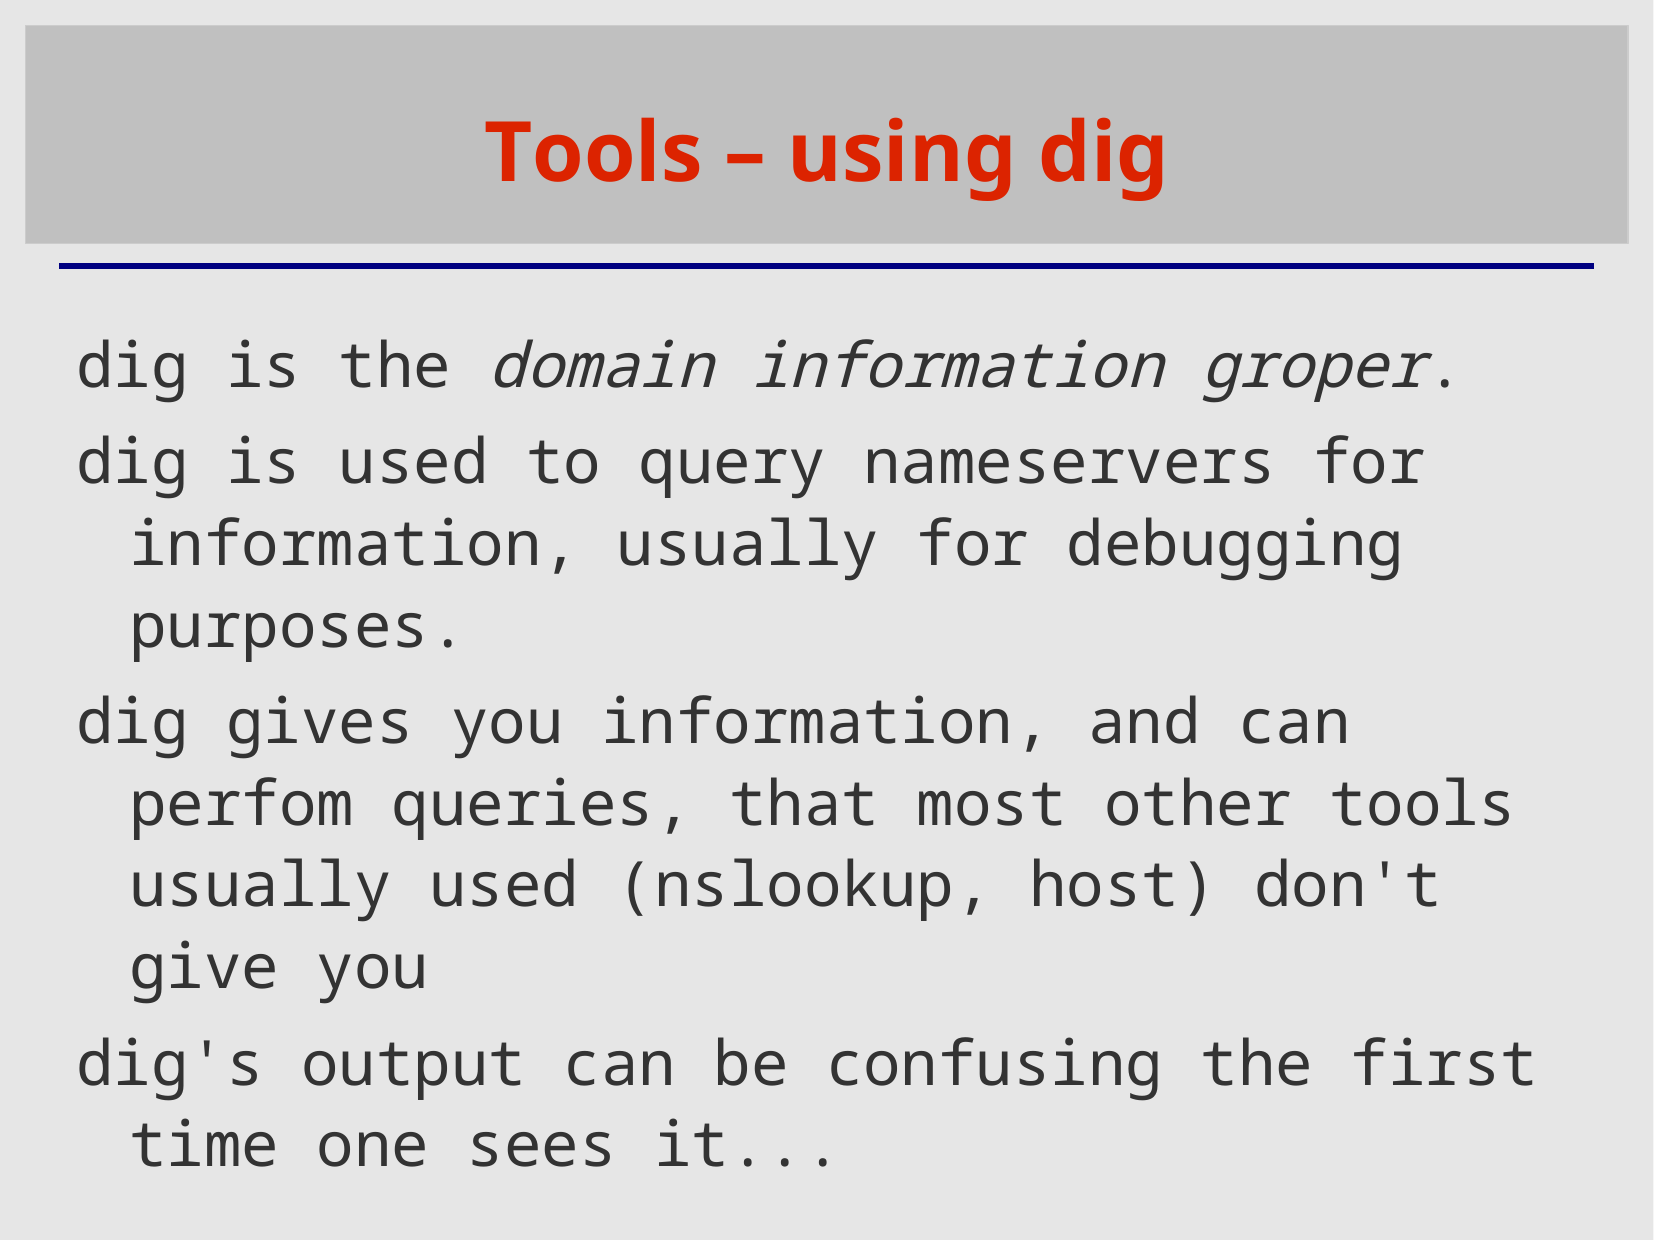

# Tools – using dig
dig is the domain information groper.
dig is used to query nameservers for information, usually for debugging purposes.
dig gives you information, and can perfom queries, that most other tools usually used (nslookup, host) don't give you
dig's output can be confusing the first time one sees it...